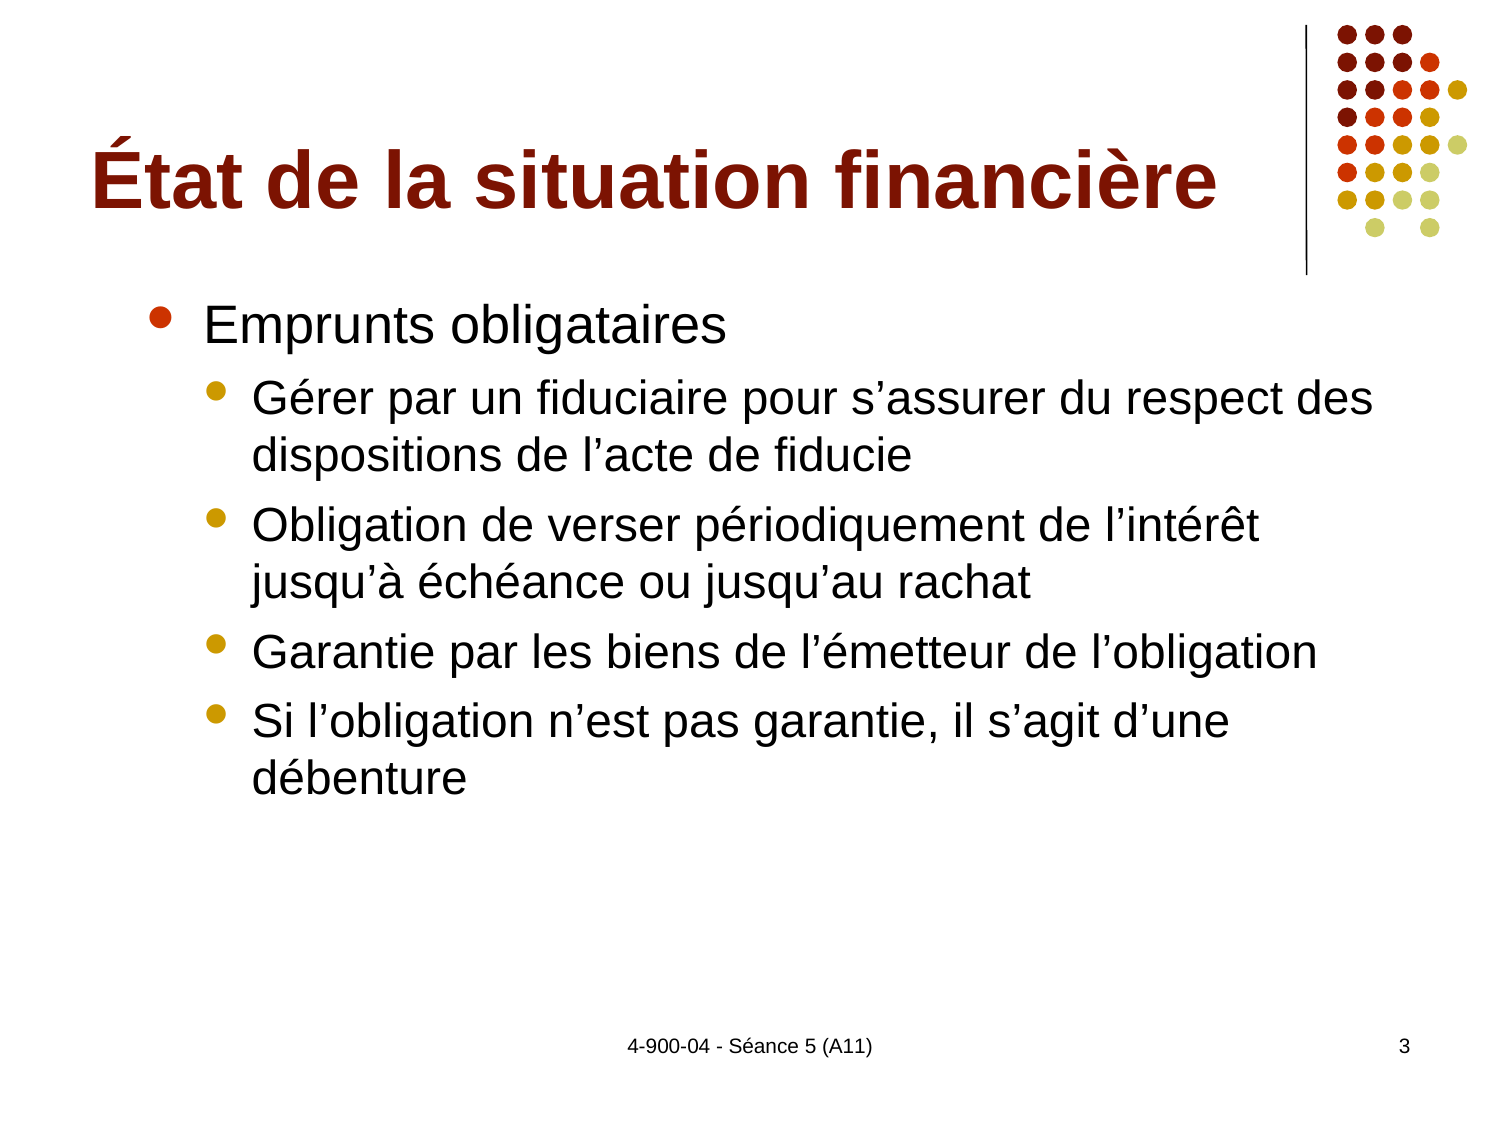

État de la situation financière
Emprunts obligataires
Gérer par un fiduciaire pour s’assurer du respect des dispositions de l’acte de fiducie
Obligation de verser périodiquement de l’intérêt jusqu’à échéance ou jusqu’au rachat
Garantie par les biens de l’émetteur de l’obligation
Si l’obligation n’est pas garantie, il s’agit d’une débenture
4-900-04 - Séance 5 (A11)